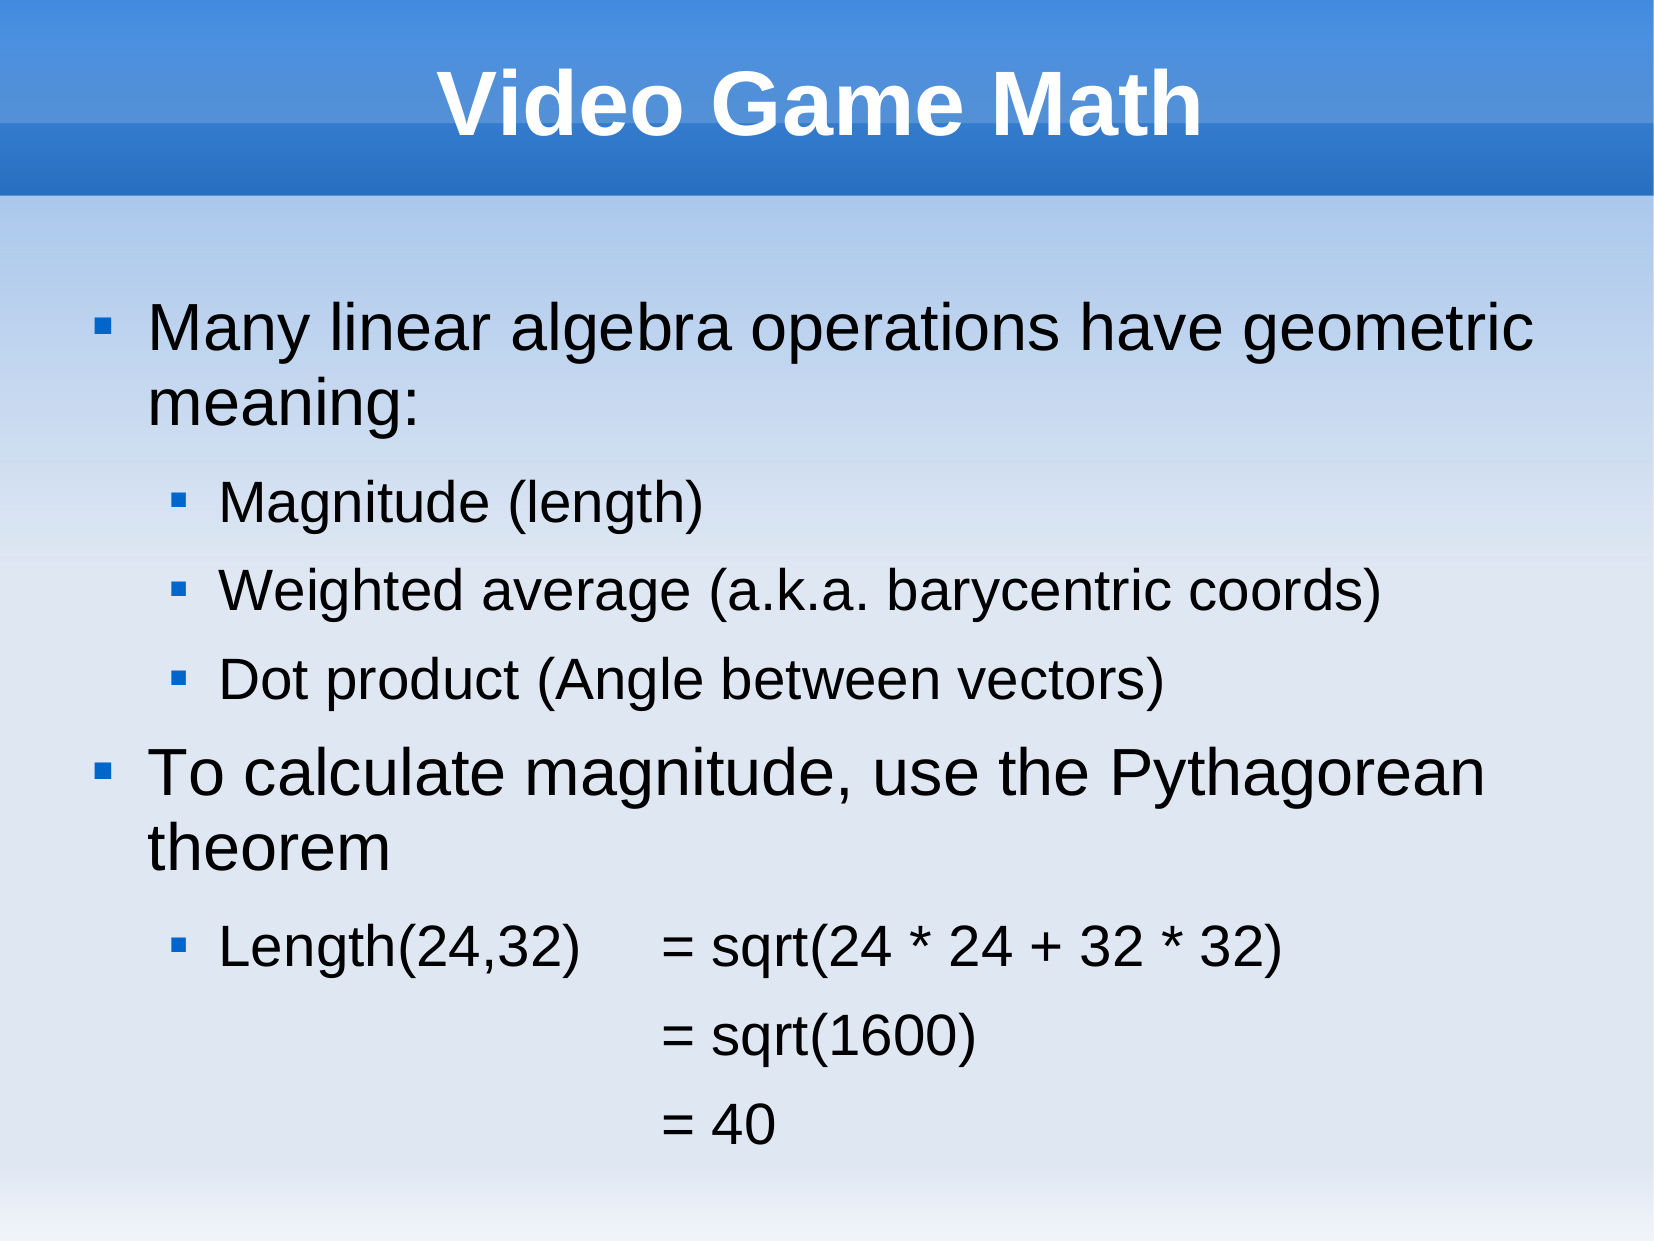

# Video Game Math
Many linear algebra operations have geometric meaning:
Magnitude (length)
Weighted average (a.k.a. barycentric coords)
Dot product (Angle between vectors)
To calculate magnitude, use the Pythagorean theorem
Length(24,32)		= sqrt(24 * 24 + 32 * 32)
						= sqrt(1600)
						= 40